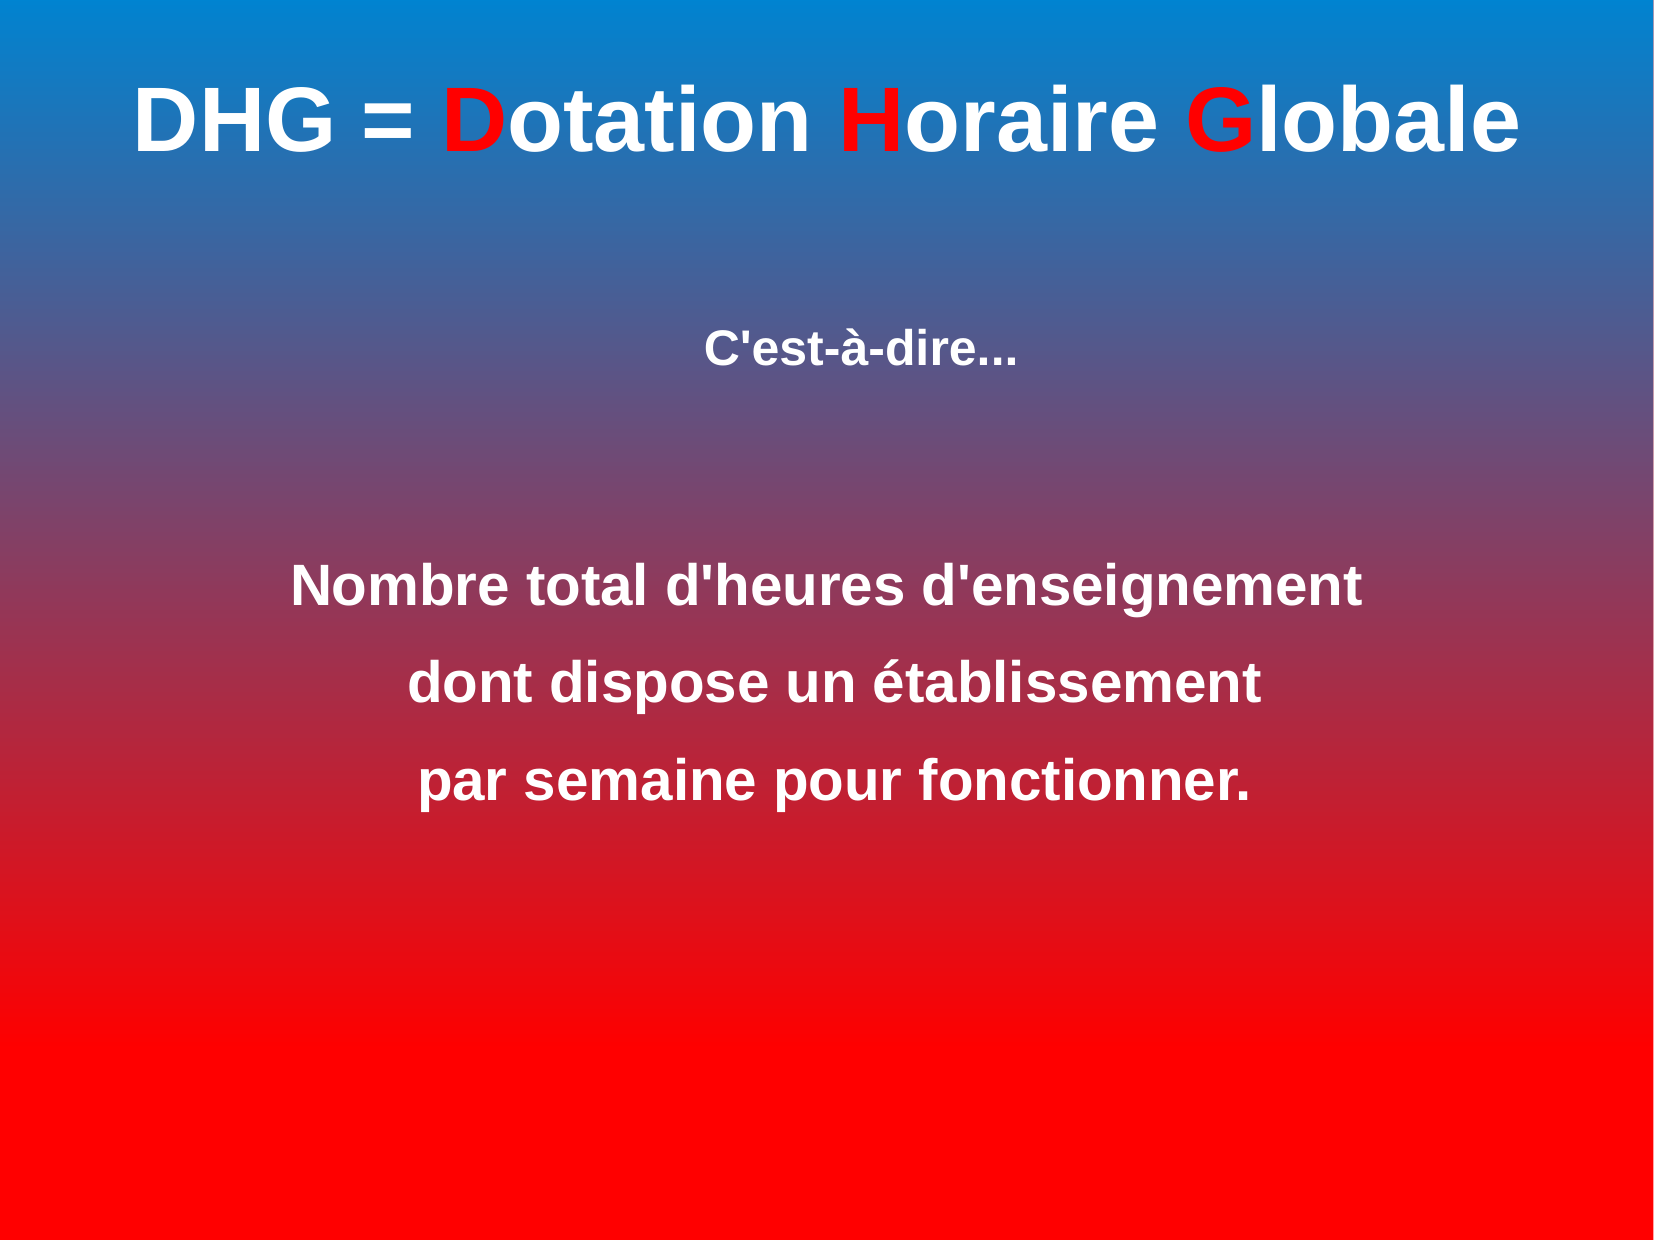

DHG = Dotation Horaire Globale
C'est-à-dire...
Nombre total d'heures d'enseignement
 dont dispose un établissement
 par semaine pour fonctionner.